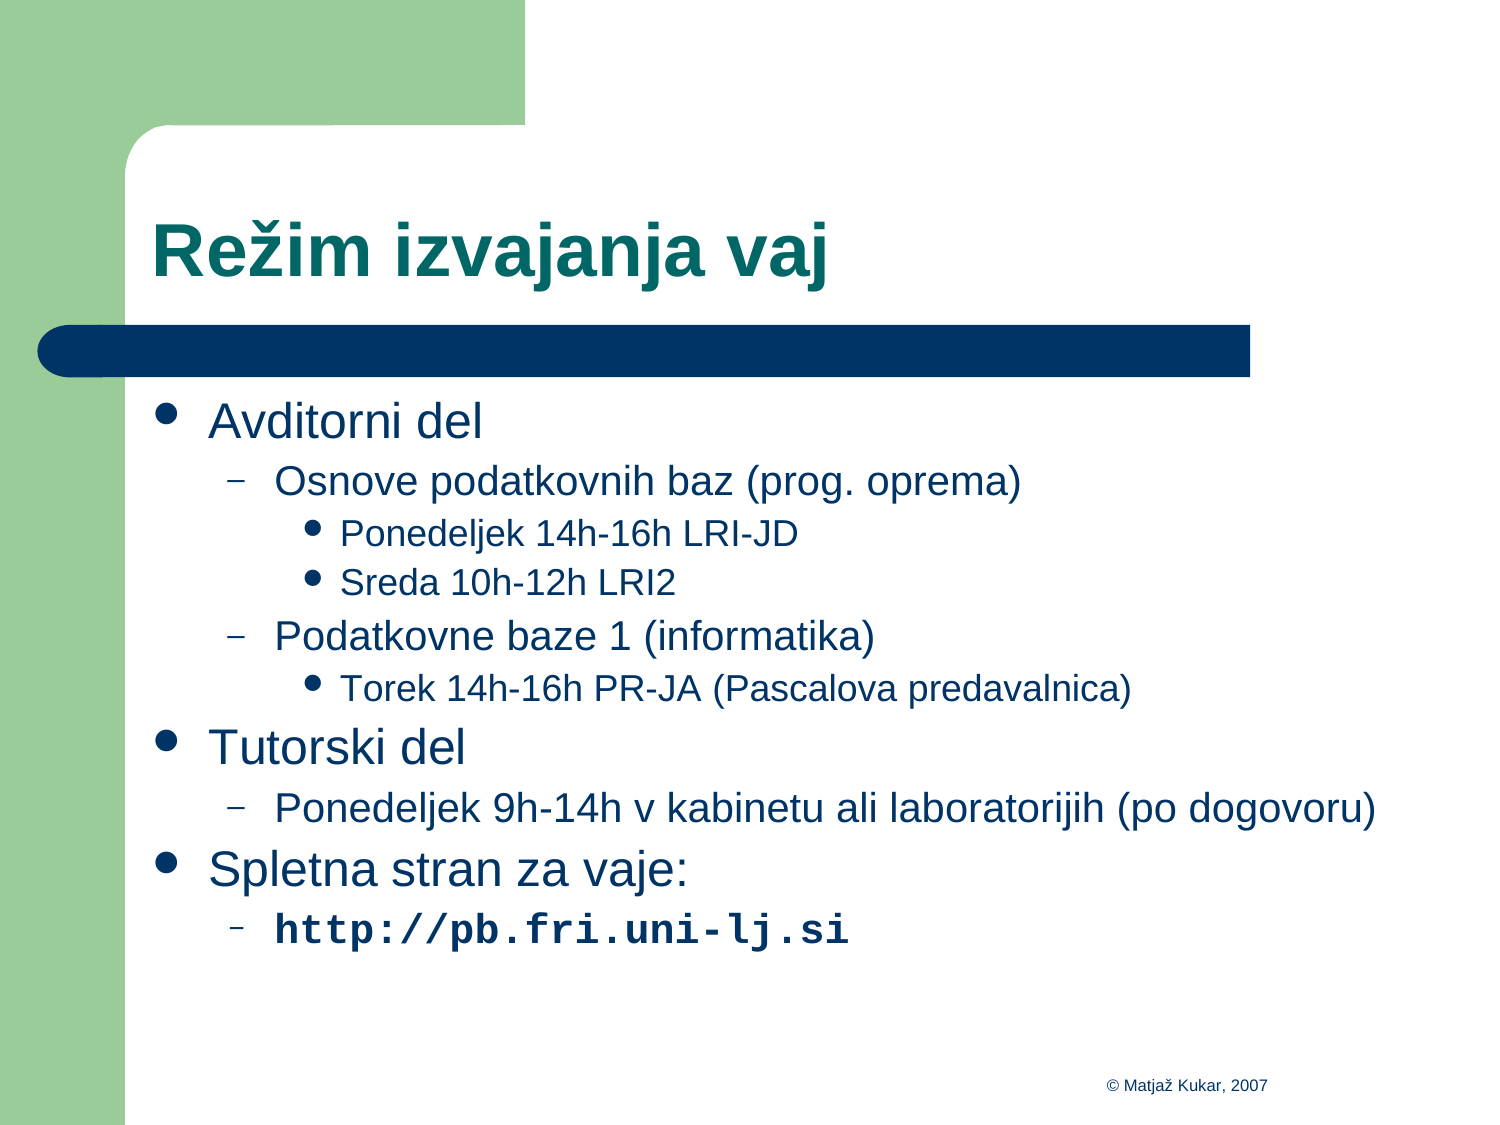

# Režim izvajanja vaj
Avditorni del
Osnove podatkovnih baz (prog. oprema)
Ponedeljek 14h-16h LRI-JD
Sreda 10h-12h LRI2
Podatkovne baze 1 (informatika)
Torek 14h-16h PR-JA (Pascalova predavalnica)
Tutorski del
Ponedeljek 9h-14h v kabinetu ali laboratorijih (po dogovoru)
Spletna stran za vaje:
http://pb.fri.uni-lj.si
© Matjaž Kukar, 2007